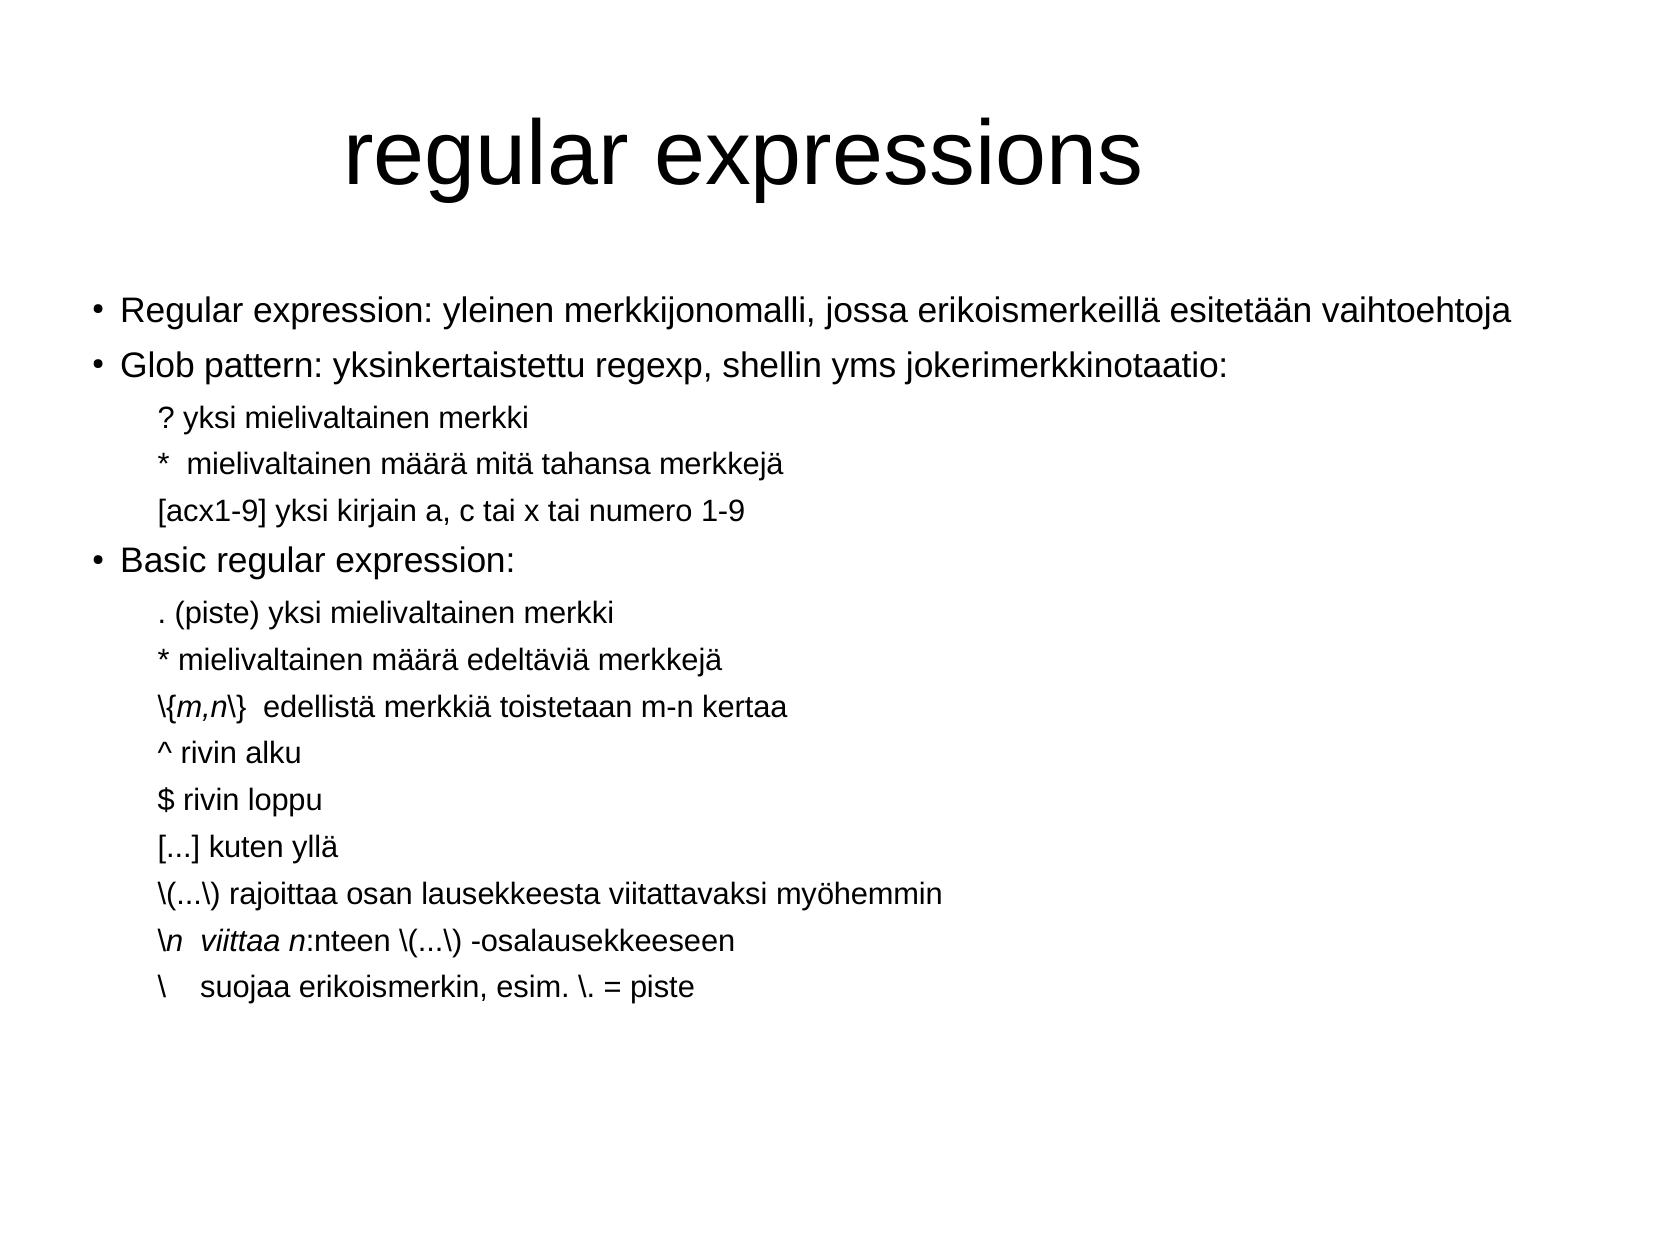

# regular expressions
Regular expression: yleinen merkkijonomalli, jossa erikoismerkeillä esitetään vaihtoehtoja
Glob pattern: yksinkertaistettu regexp, shellin yms jokerimerkkinotaatio:
? yksi mielivaltainen merkki
* mielivaltainen määrä mitä tahansa merkkejä
[acx1-9] yksi kirjain a, c tai x tai numero 1-9
Basic regular expression:
. (piste) yksi mielivaltainen merkki
* mielivaltainen määrä edeltäviä merkkejä
\{m,n\} edellistä merkkiä toistetaan m-n kertaa
^ rivin alku
$ rivin loppu
[...] kuten yllä
\(...\) rajoittaa osan lausekkeesta viitattavaksi myöhemmin
\n viittaa n:nteen \(...\) -osalausekkeeseen
\ suojaa erikoismerkin, esim. \. = piste